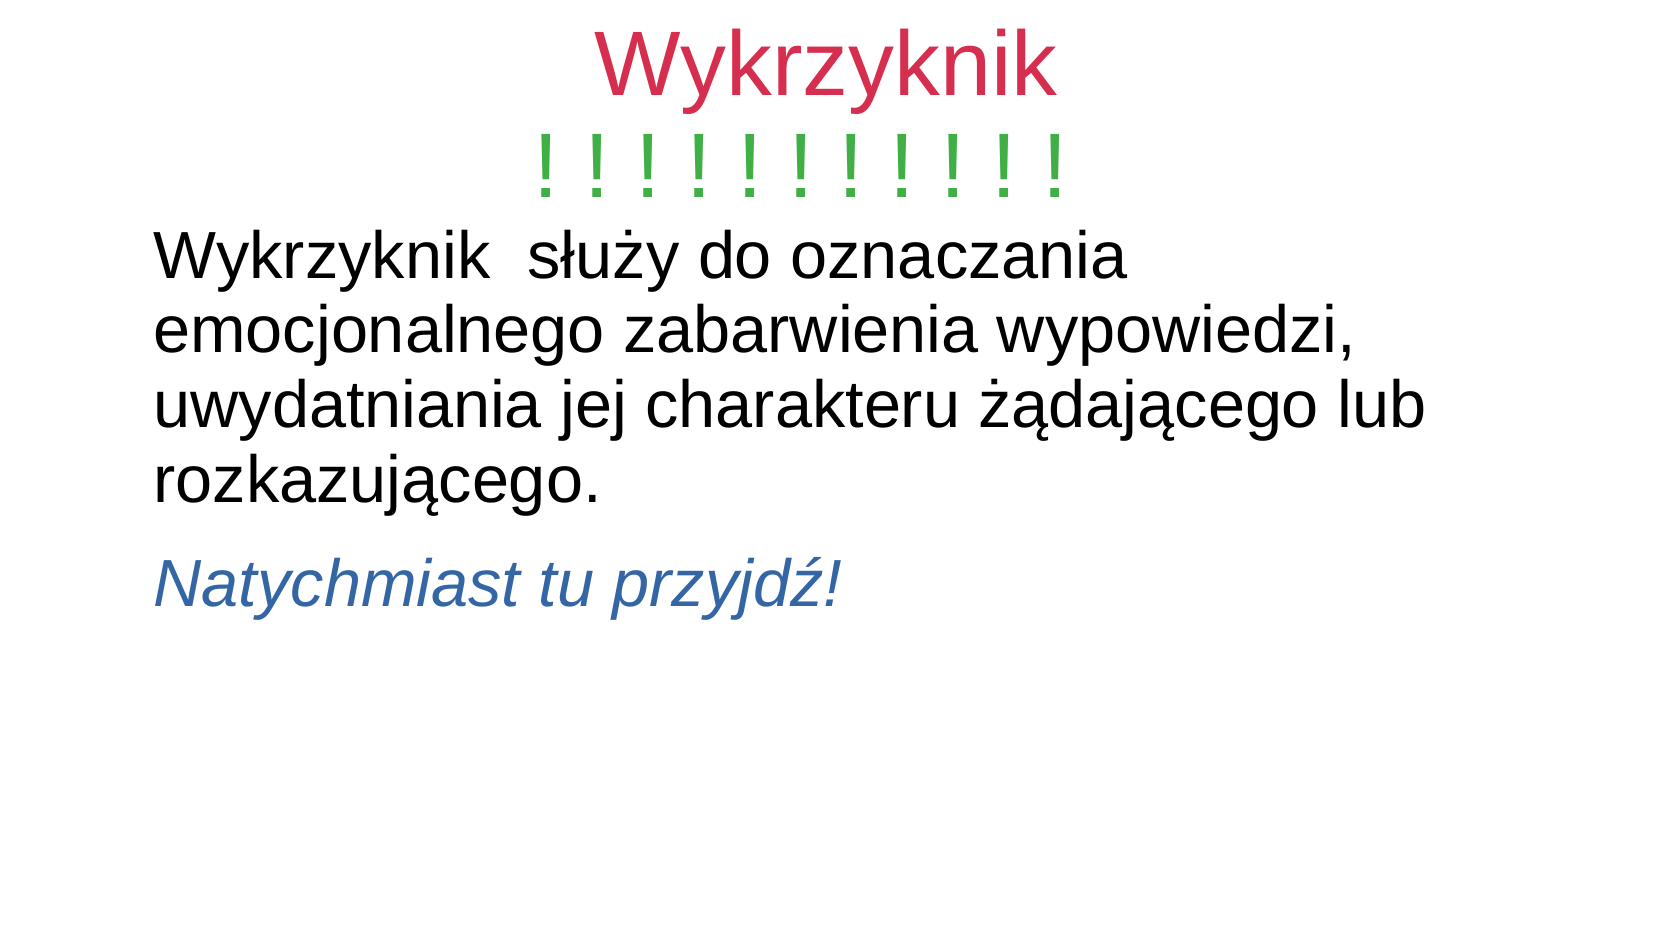

# Wykrzyknik ! ! ! ! ! ! ! ! ! ! !
Wykrzyknik służy do oznaczania emocjonalnego zabarwienia wypowiedzi, uwydatniania jej charakteru żądającego lub rozkazującego.
Natychmiast tu przyjdź!